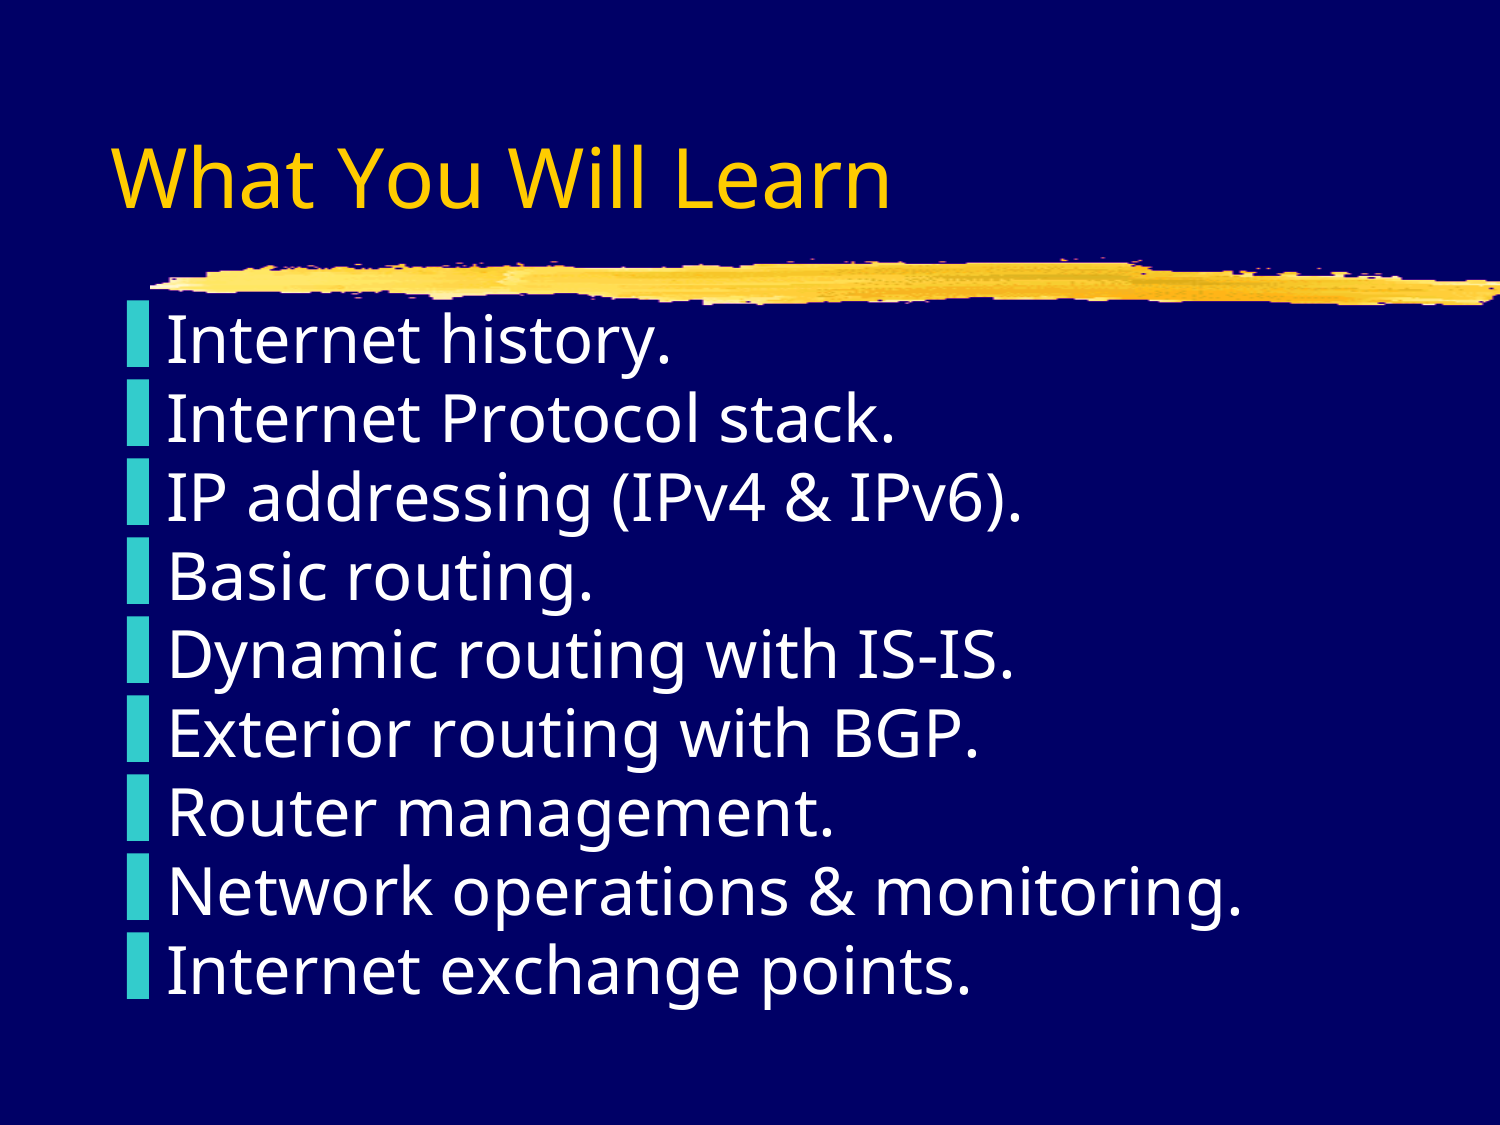

# What You Will Learn
Internet history.
Internet Protocol stack.
IP addressing (IPv4 & IPv6)‏.
Basic routing.
Dynamic routing with IS-IS.
Exterior routing with BGP.
Router management.
Network operations & monitoring.
Internet exchange points.